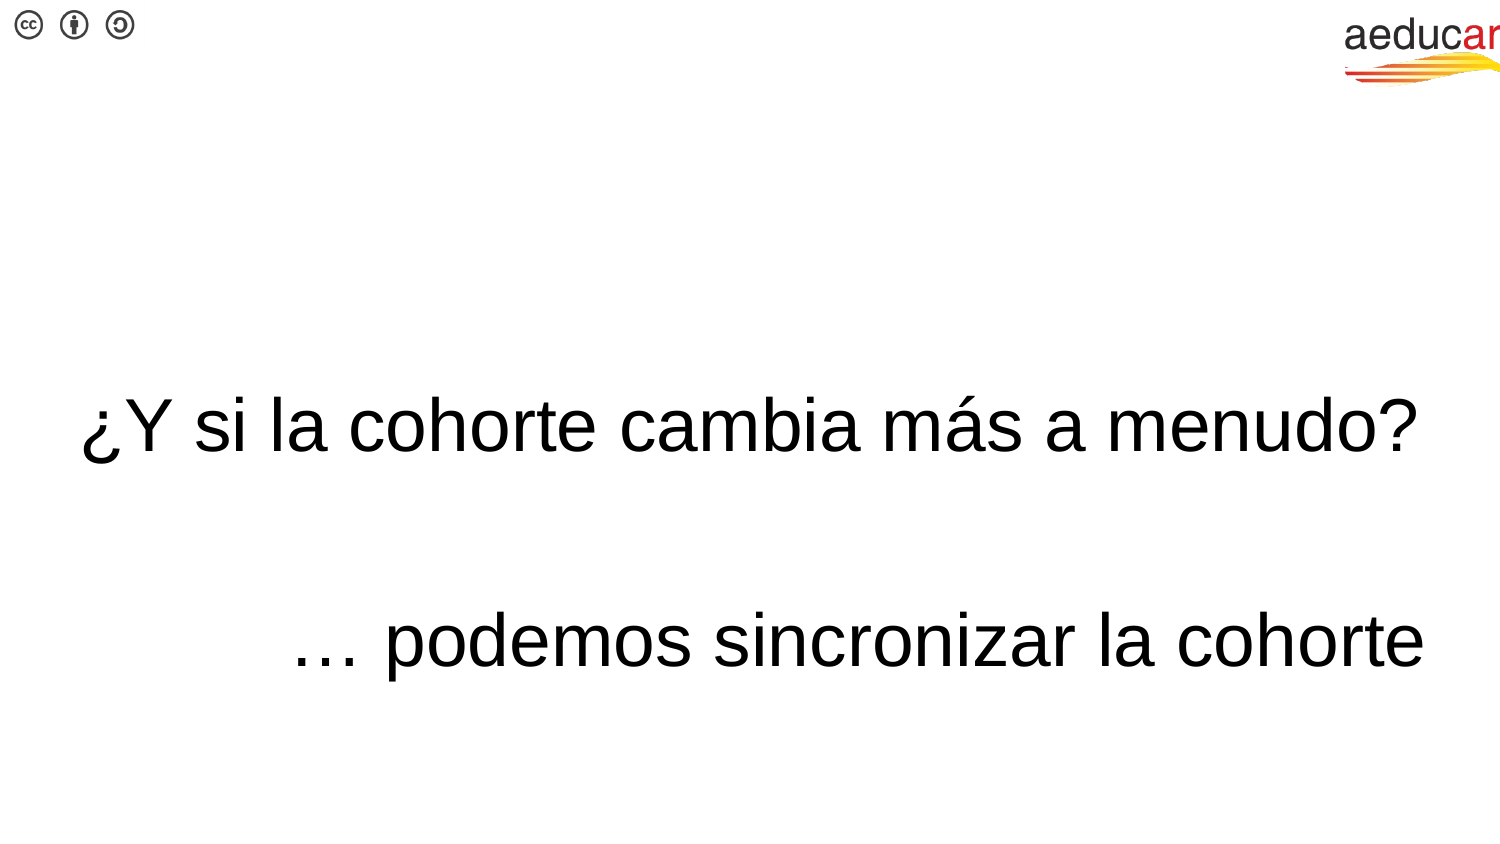

# ¿Y si la cohorte cambia más a menudo?
… podemos sincronizar la cohorte